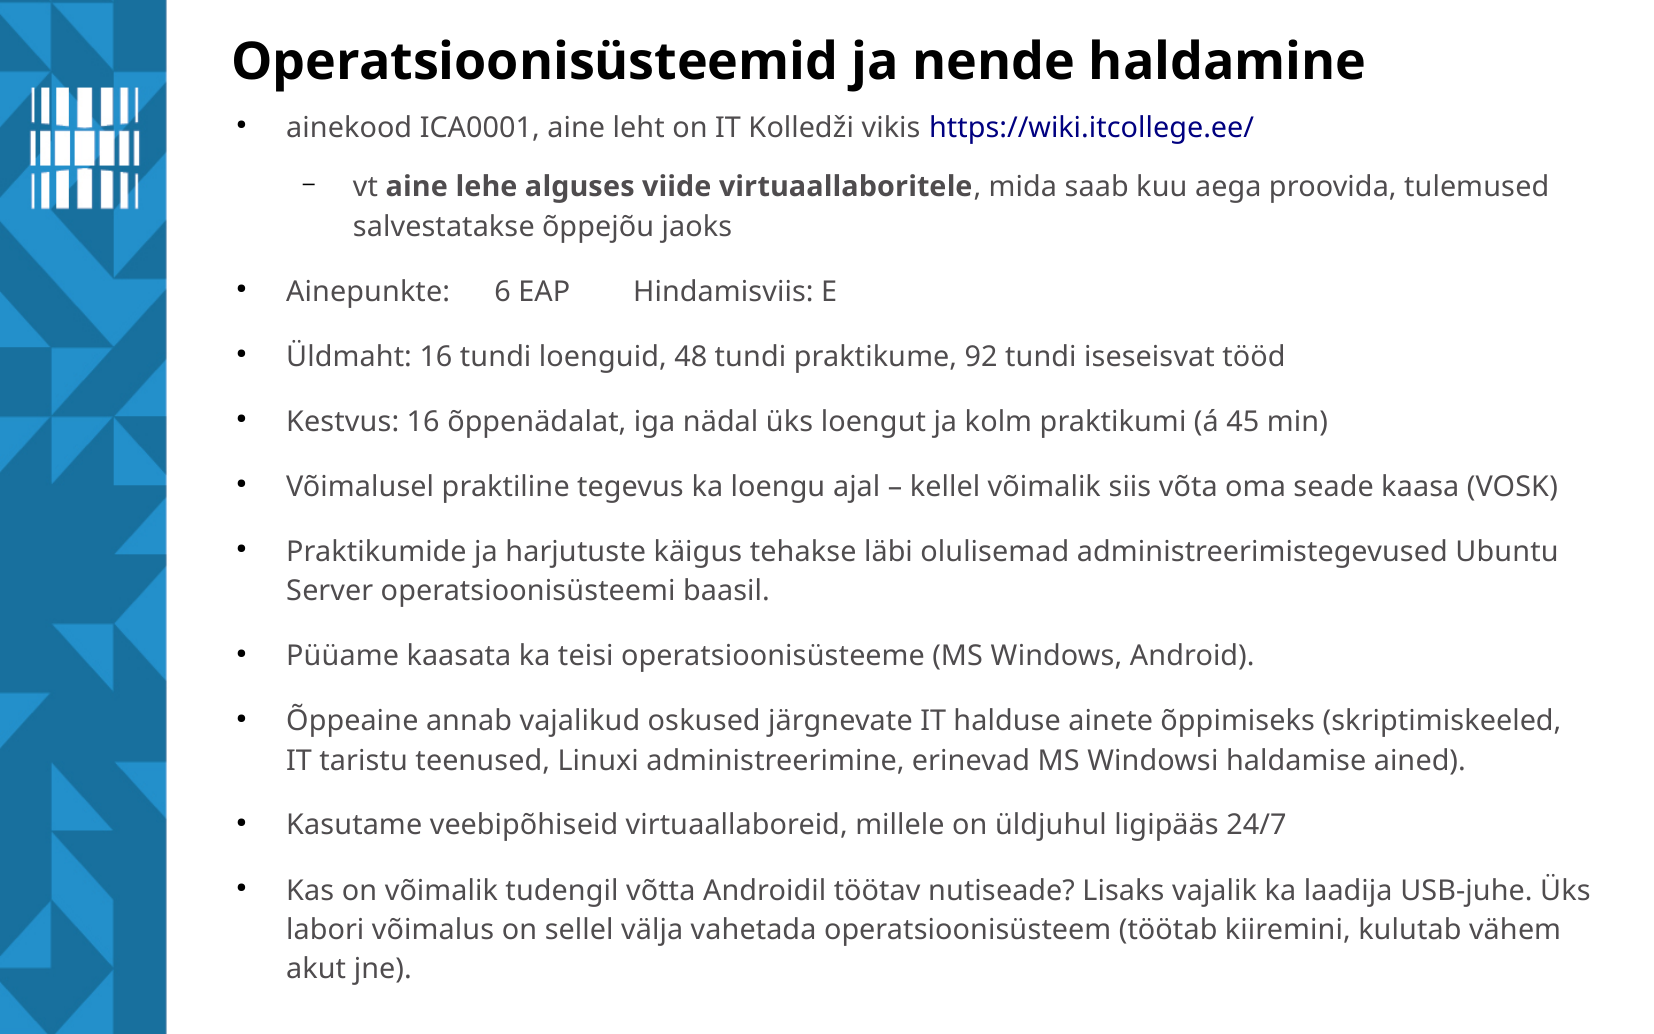

# Operatsioonisüsteemid ja nende haldamine
ainekood ICA0001, aine leht on IT Kolledži vikis https://wiki.itcollege.ee/
vt aine lehe alguses viide virtuaallaboritele, mida saab kuu aega proovida, tulemused salvestatakse õppejõu jaoks
Ainepunkte:	6 EAP 	Hindamisviis: E
Üldmaht: 16 tundi loenguid, 48 tundi praktikume, 92 tundi iseseisvat tööd
Kestvus: 16 õppenädalat, iga nädal üks loengut ja kolm praktikumi (á 45 min)
Võimalusel praktiline tegevus ka loengu ajal – kellel võimalik siis võta oma seade kaasa (VOSK)
Praktikumide ja harjutuste käigus tehakse läbi olulisemad administreerimistegevused Ubuntu Server operatsioonisüsteemi baasil.
Püüame kaasata ka teisi operatsioonisüsteeme (MS Windows, Android).
Õppeaine annab vajalikud oskused järgnevate IT halduse ainete õppimiseks (skriptimiskeeled, IT taristu teenused, Linuxi administreerimine, erinevad MS Windowsi haldamise ained).
Kasutame veebipõhiseid virtuaallaboreid, millele on üldjuhul ligipääs 24/7
Kas on võimalik tudengil võtta Androidil töötav nutiseade? Lisaks vajalik ka laadija USB-juhe. Üks labori võimalus on sellel välja vahetada operatsioonisüsteem (töötab kiiremini, kulutab vähem akut jne).